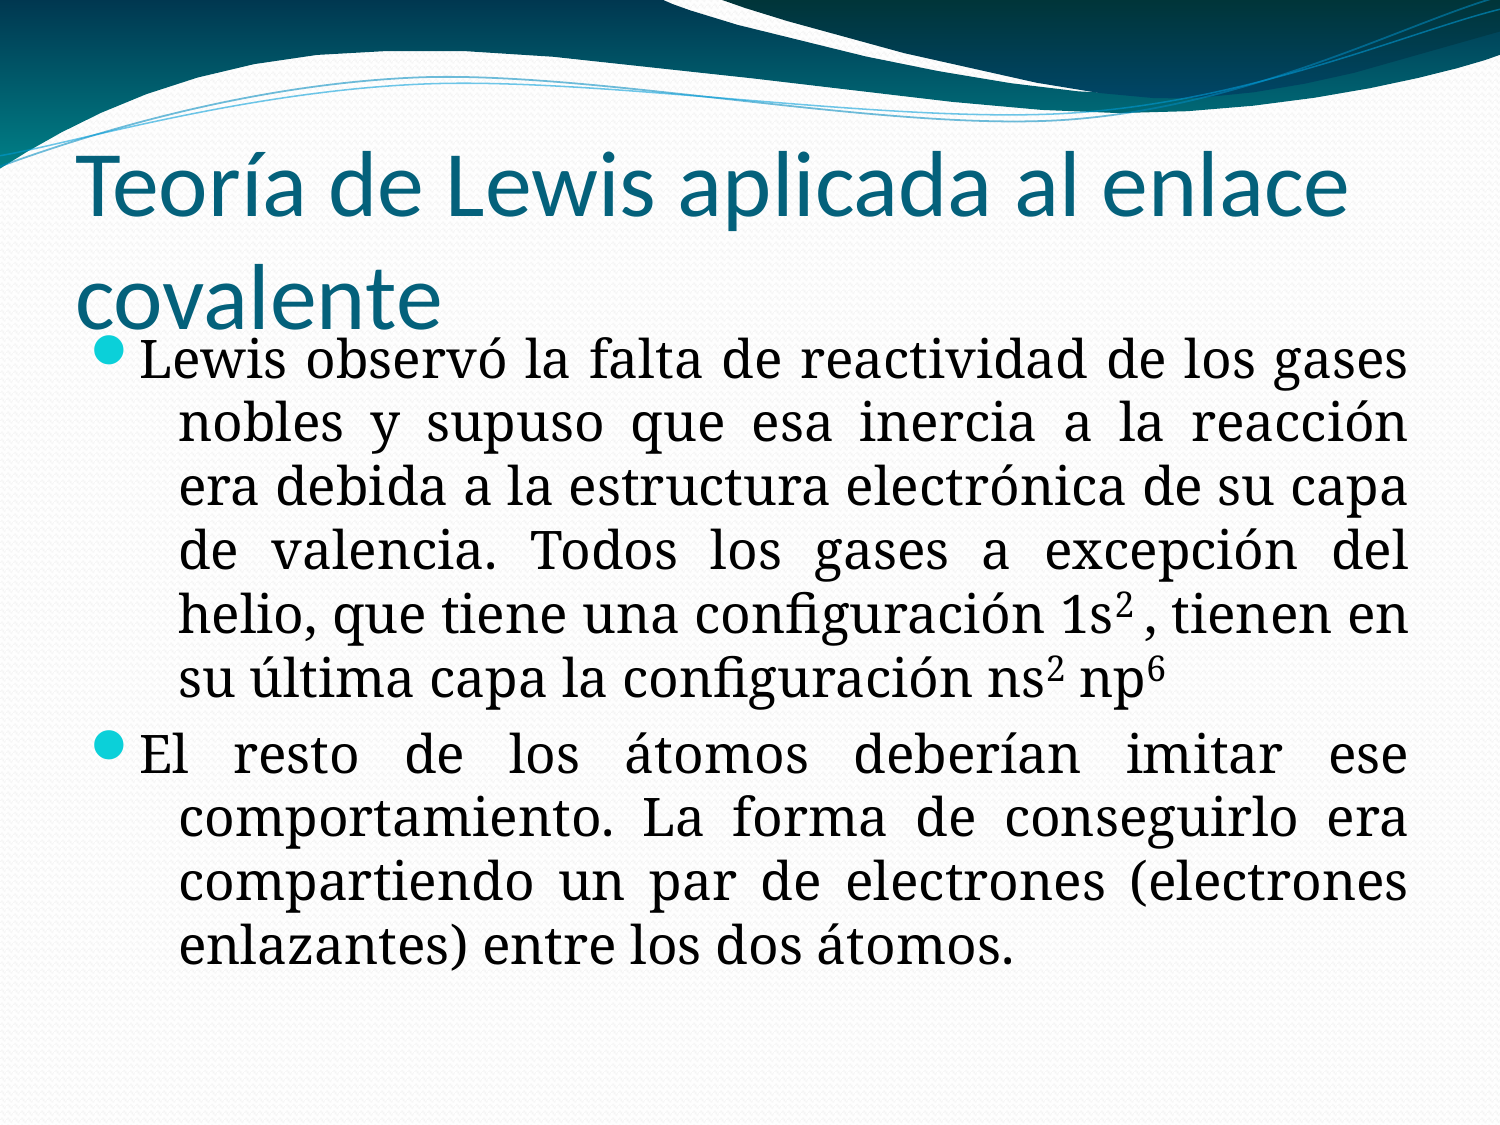

# Teoría de Lewis aplicada al enlace covalente
Lewis observó la falta de reactividad de los gases nobles y supuso que esa inercia a la reacción era debida a la estructura electrónica de su capa de valencia. Todos los gases a excepción del helio, que tiene una configuración 1s2 , tienen en su última capa la configuración ns2 np6
El resto de los átomos deberían imitar ese comportamiento. La forma de conseguirlo era compartiendo un par de electrones (electrones enlazantes) entre los dos átomos.